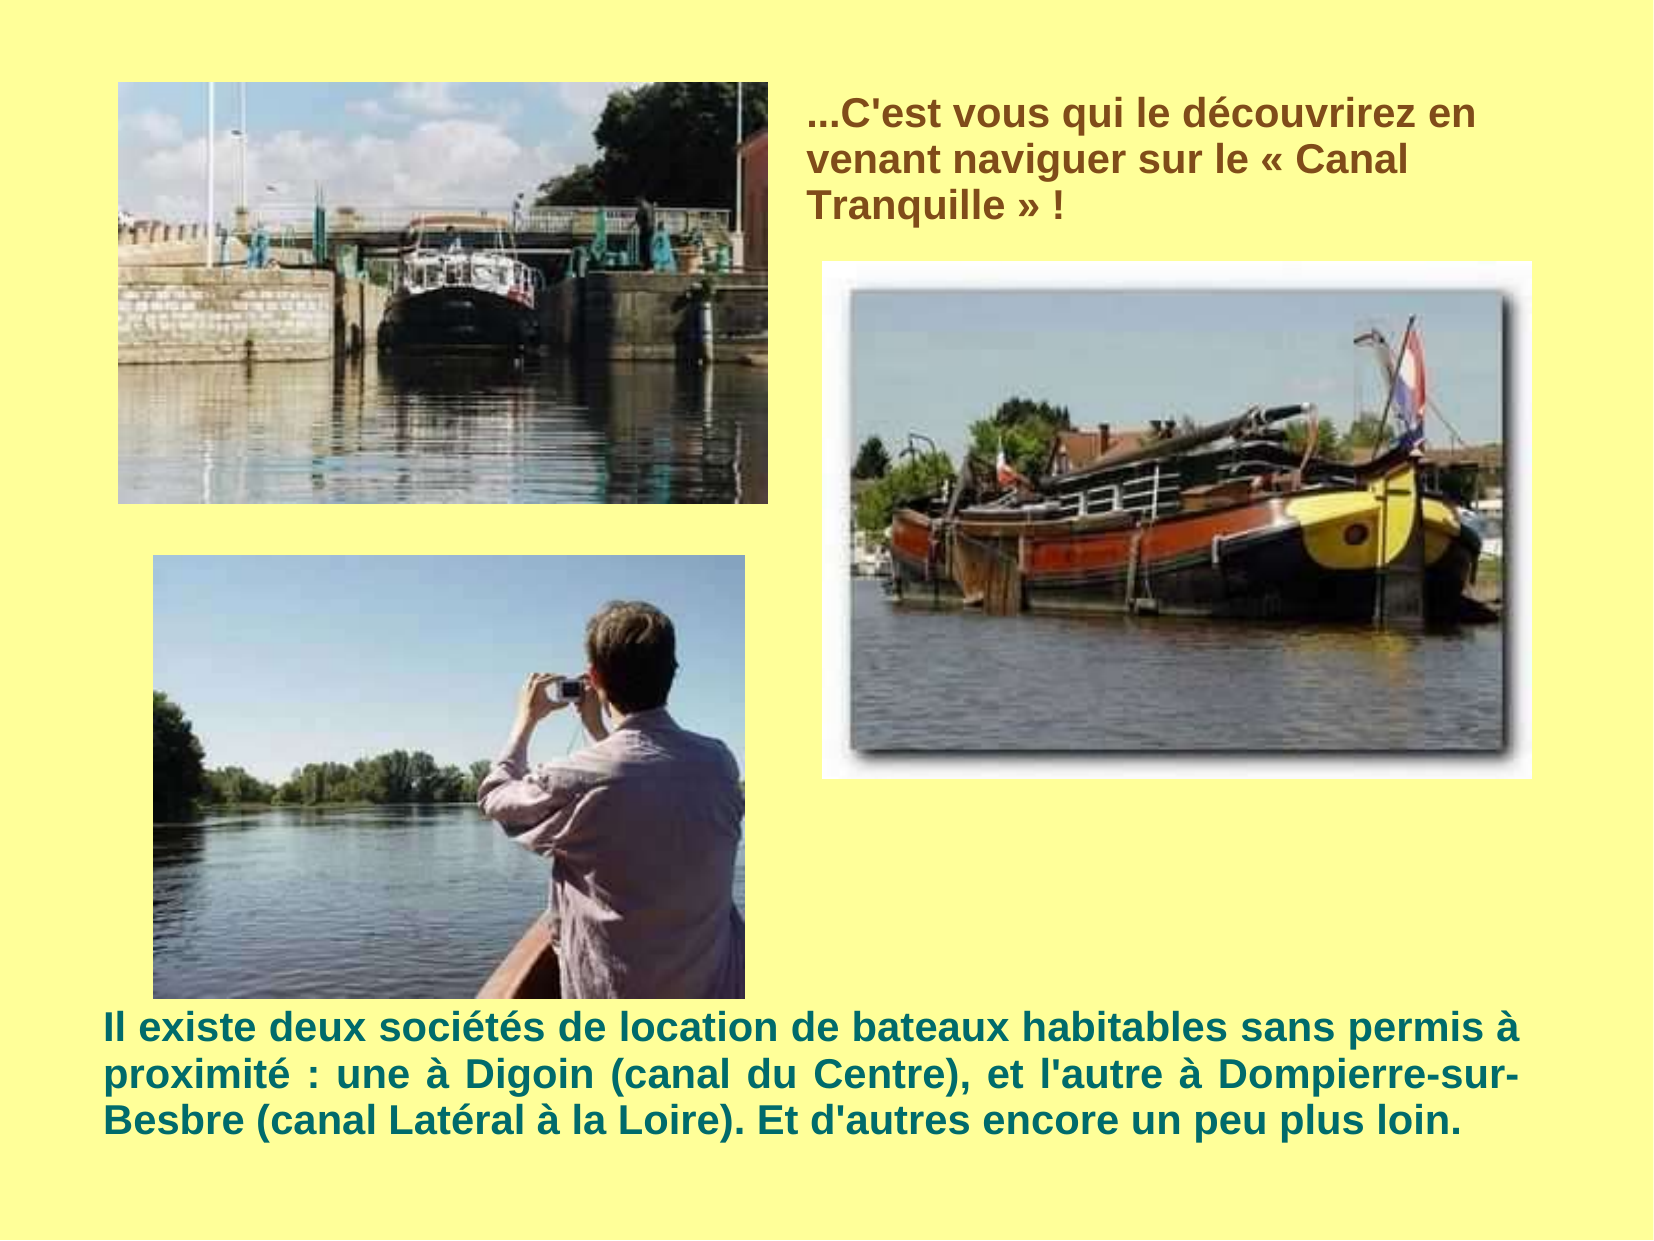

...C'est vous qui le découvrirez en venant naviguer sur le « Canal Tranquille » !
Il existe deux sociétés de location de bateaux habitables sans permis à proximité : une à Digoin (canal du Centre), et l'autre à Dompierre-sur-Besbre (canal Latéral à la Loire). Et d'autres encore un peu plus loin.